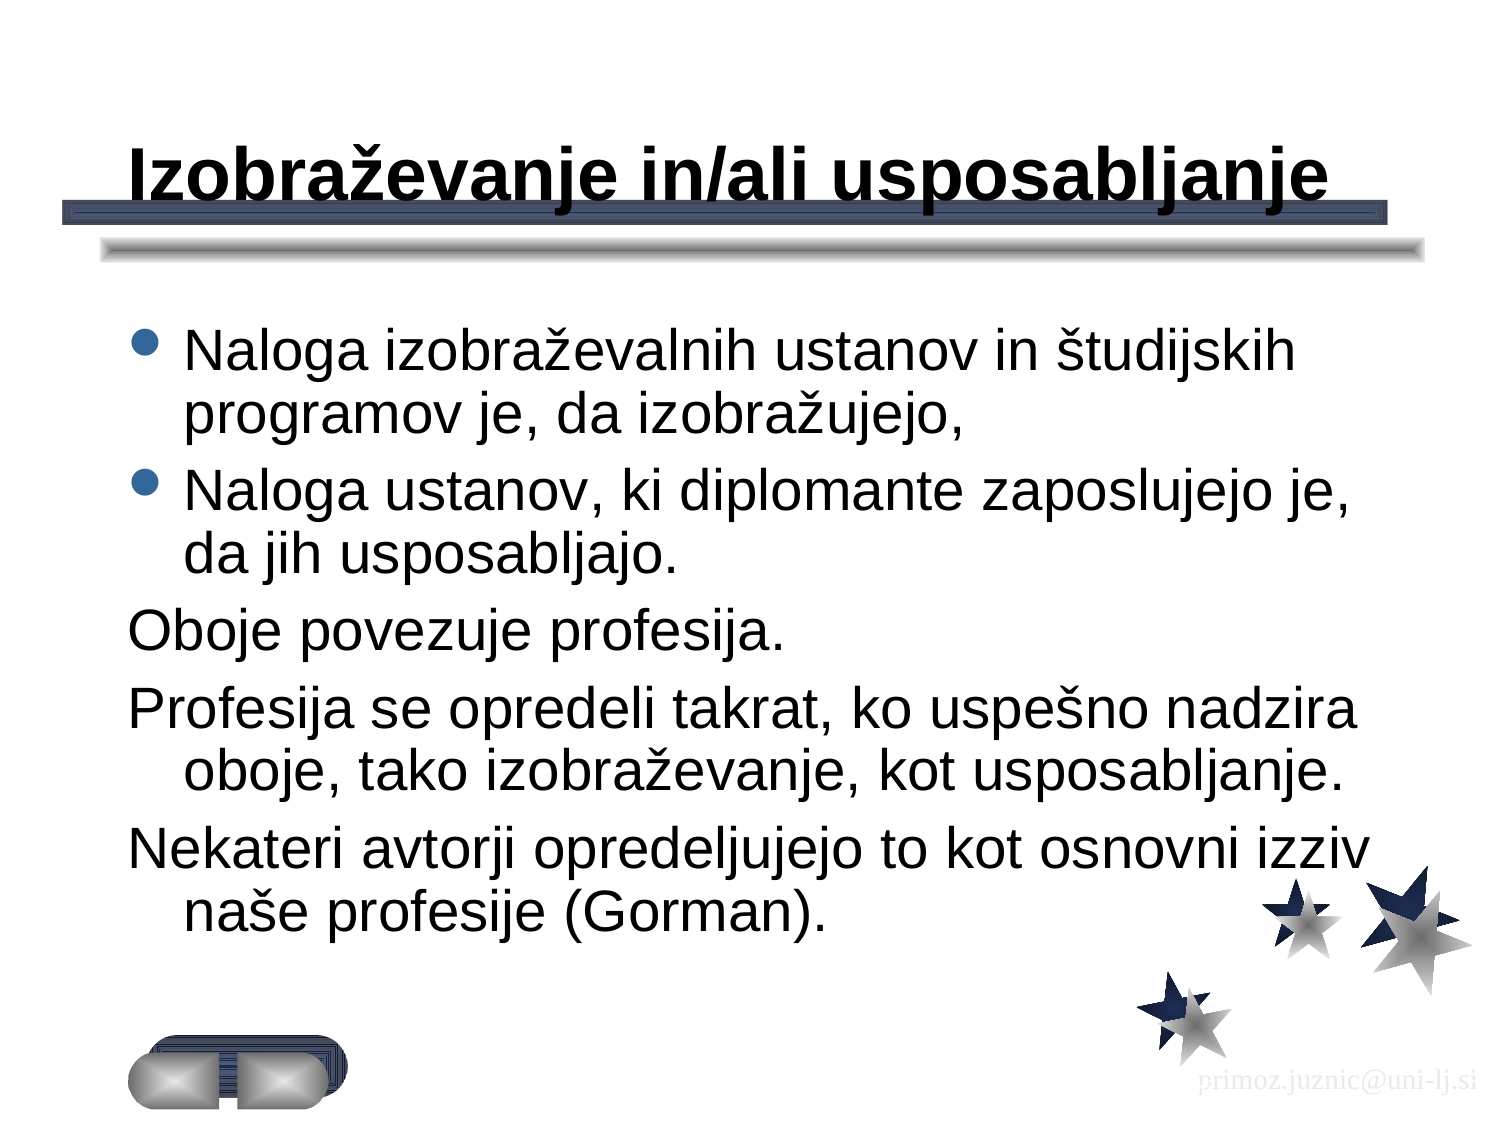

# Izobraževanje in/ali usposabljanje
Naloga izobraževalnih ustanov in študijskih programov je, da izobražujejo,
Naloga ustanov, ki diplomante zaposlujejo je, da jih usposabljajo.
Oboje povezuje profesija.
Profesija se opredeli takrat, ko uspešno nadzira oboje, tako izobraževanje, kot usposabljanje.
Nekateri avtorji opredeljujejo to kot osnovni izziv naše profesije (Gorman).
Primoz Juznic, BINK, FF, Univerza v Ljubljani